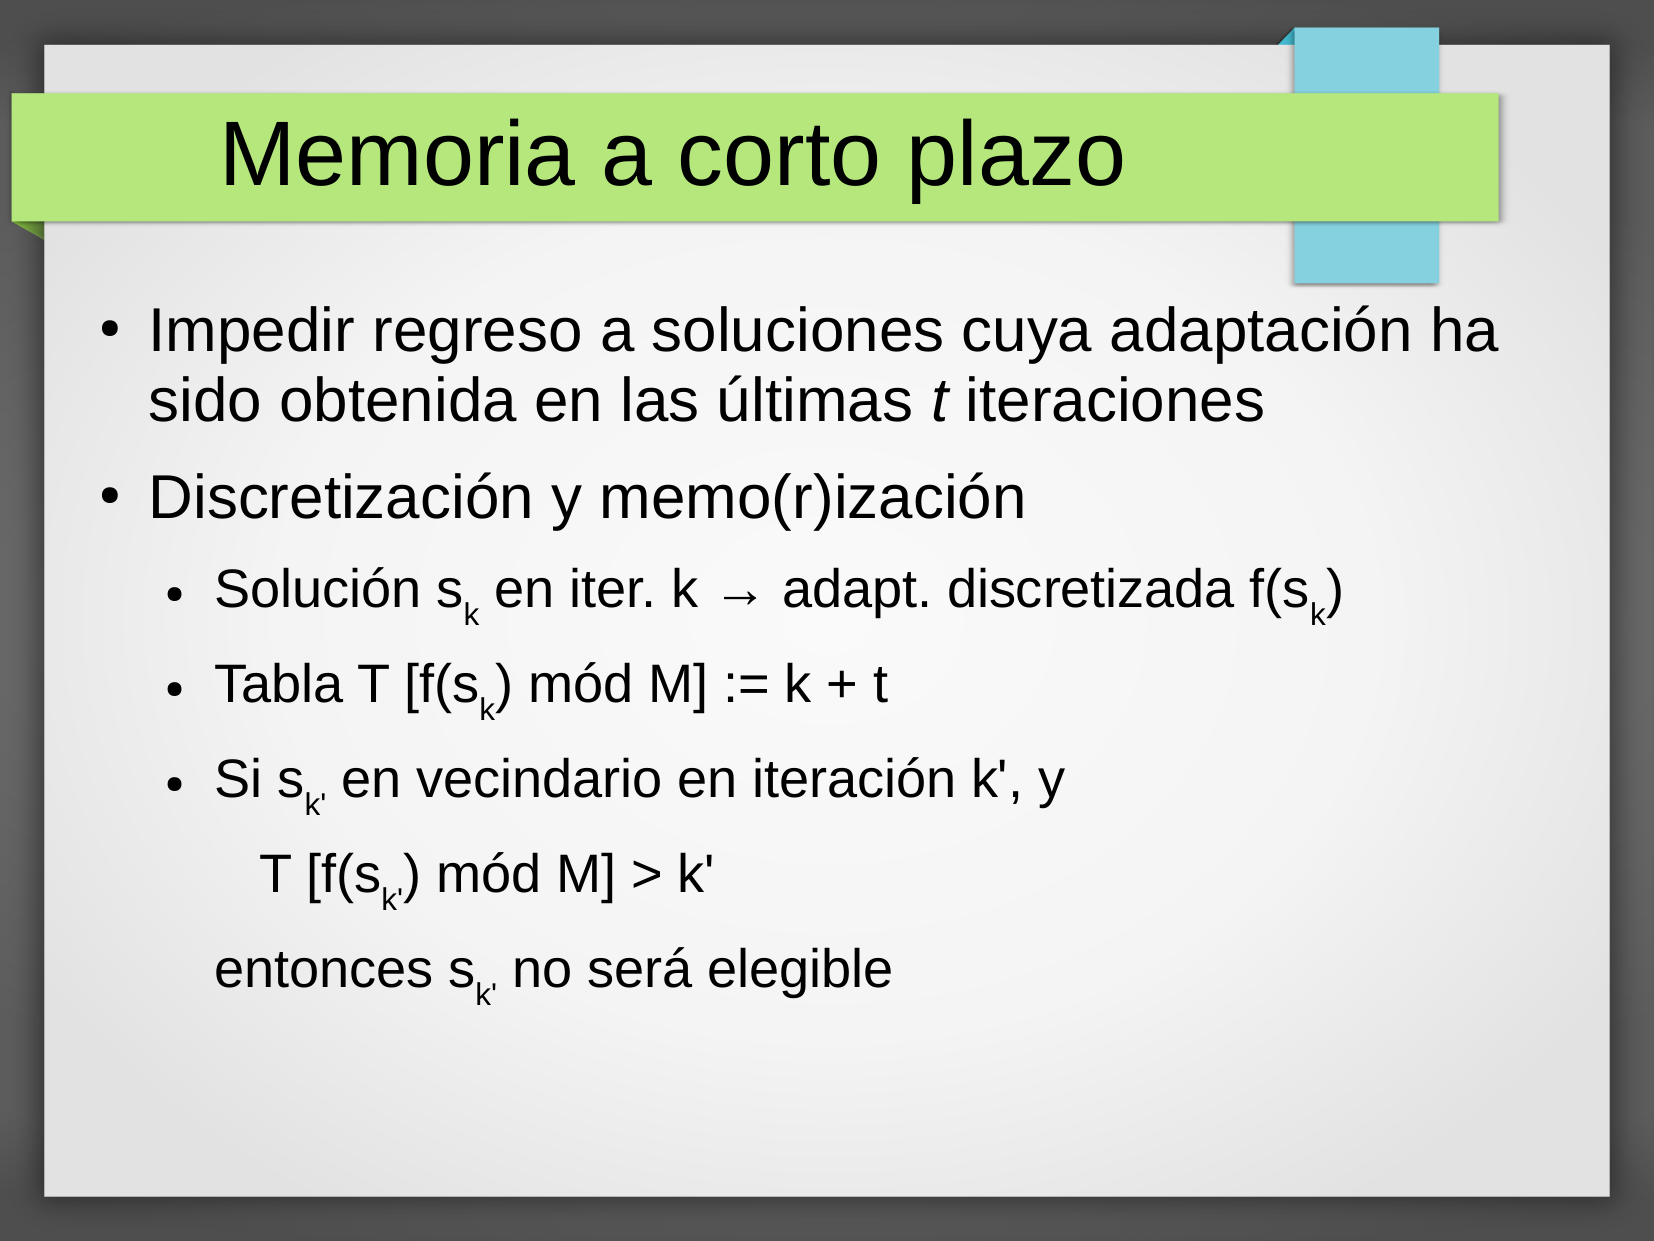

# Memoria a corto plazo
Impedir regreso a soluciones cuya adaptación ha sido obtenida en las últimas t iteraciones
Discretización y memo(r)ización
Solución sk en iter. k → adapt. discretizada f(sk)
Tabla T [f(sk) mód M] := k + t
Si sk' en vecindario en iteración k', y
 T [f(sk') mód M] > k'
entonces sk' no será elegible